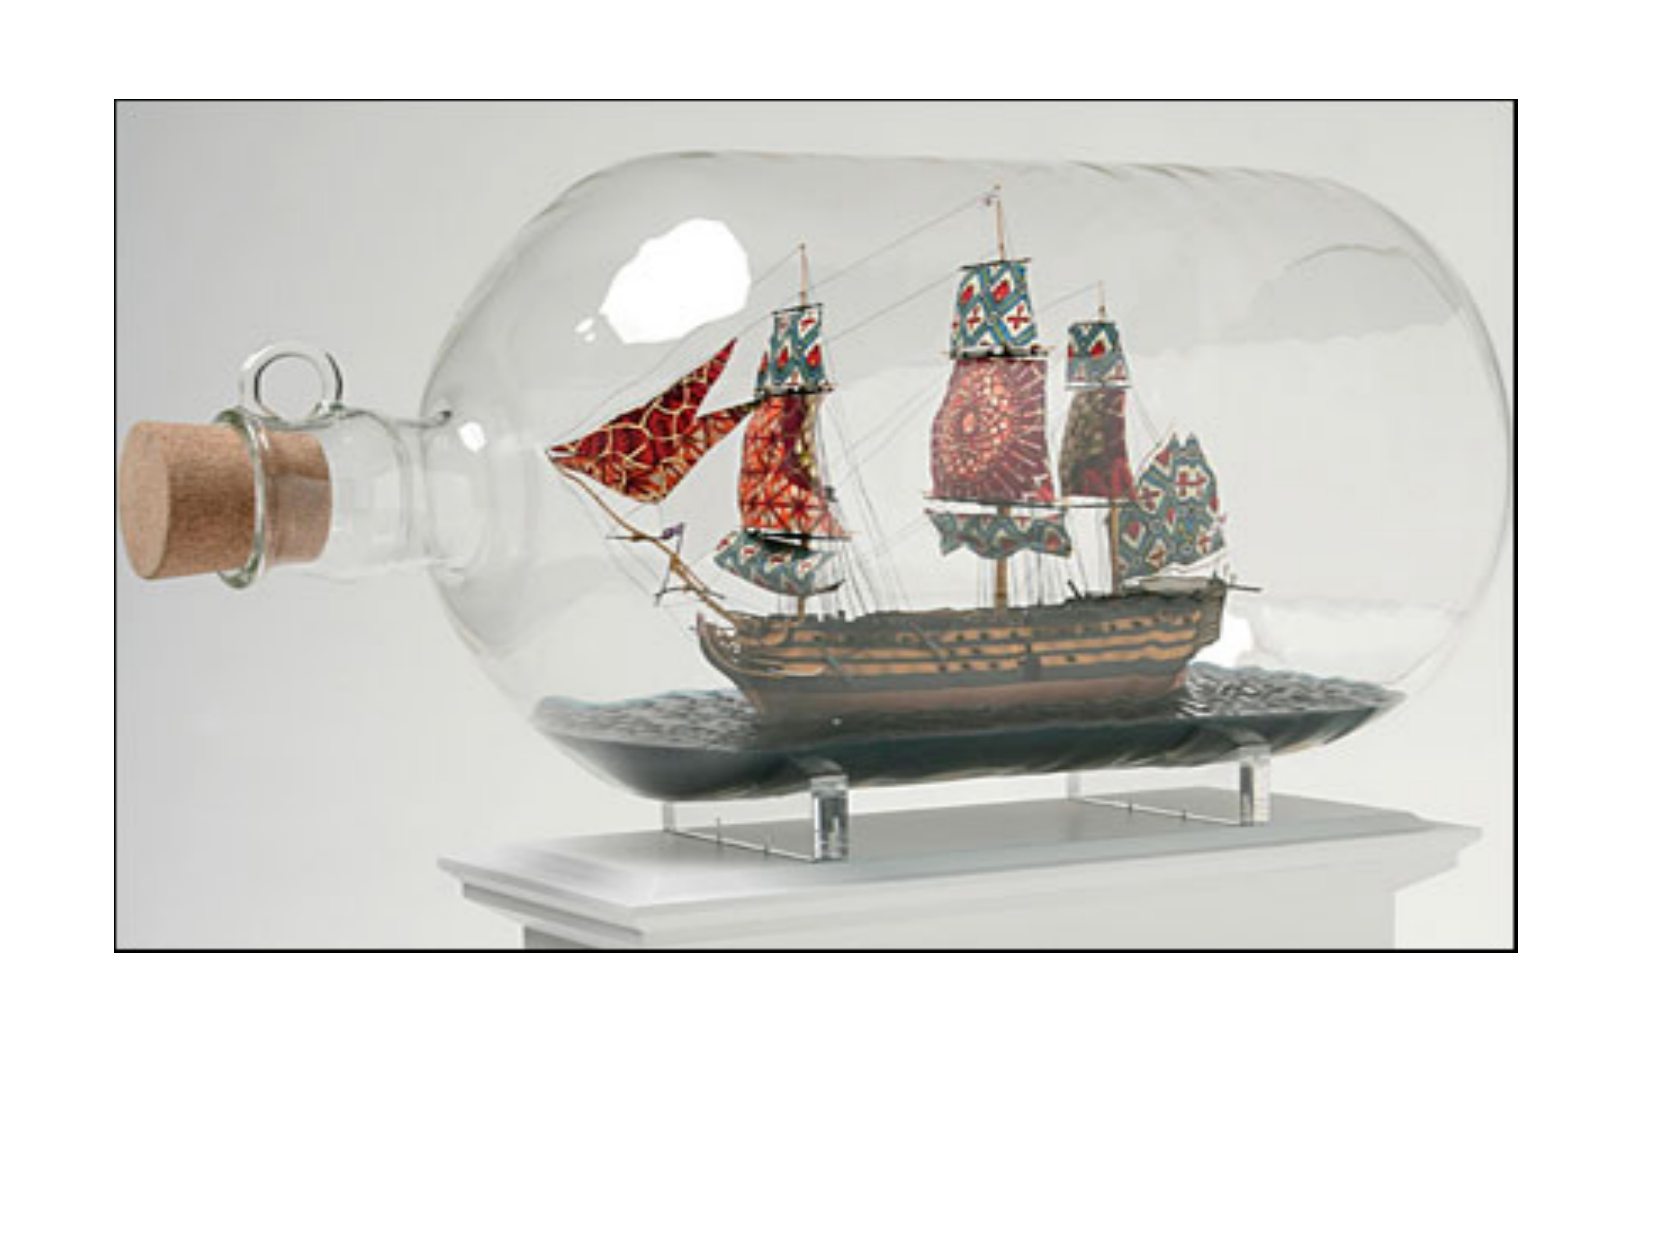

# from a user's perspective
(an unfair and biased comparison)